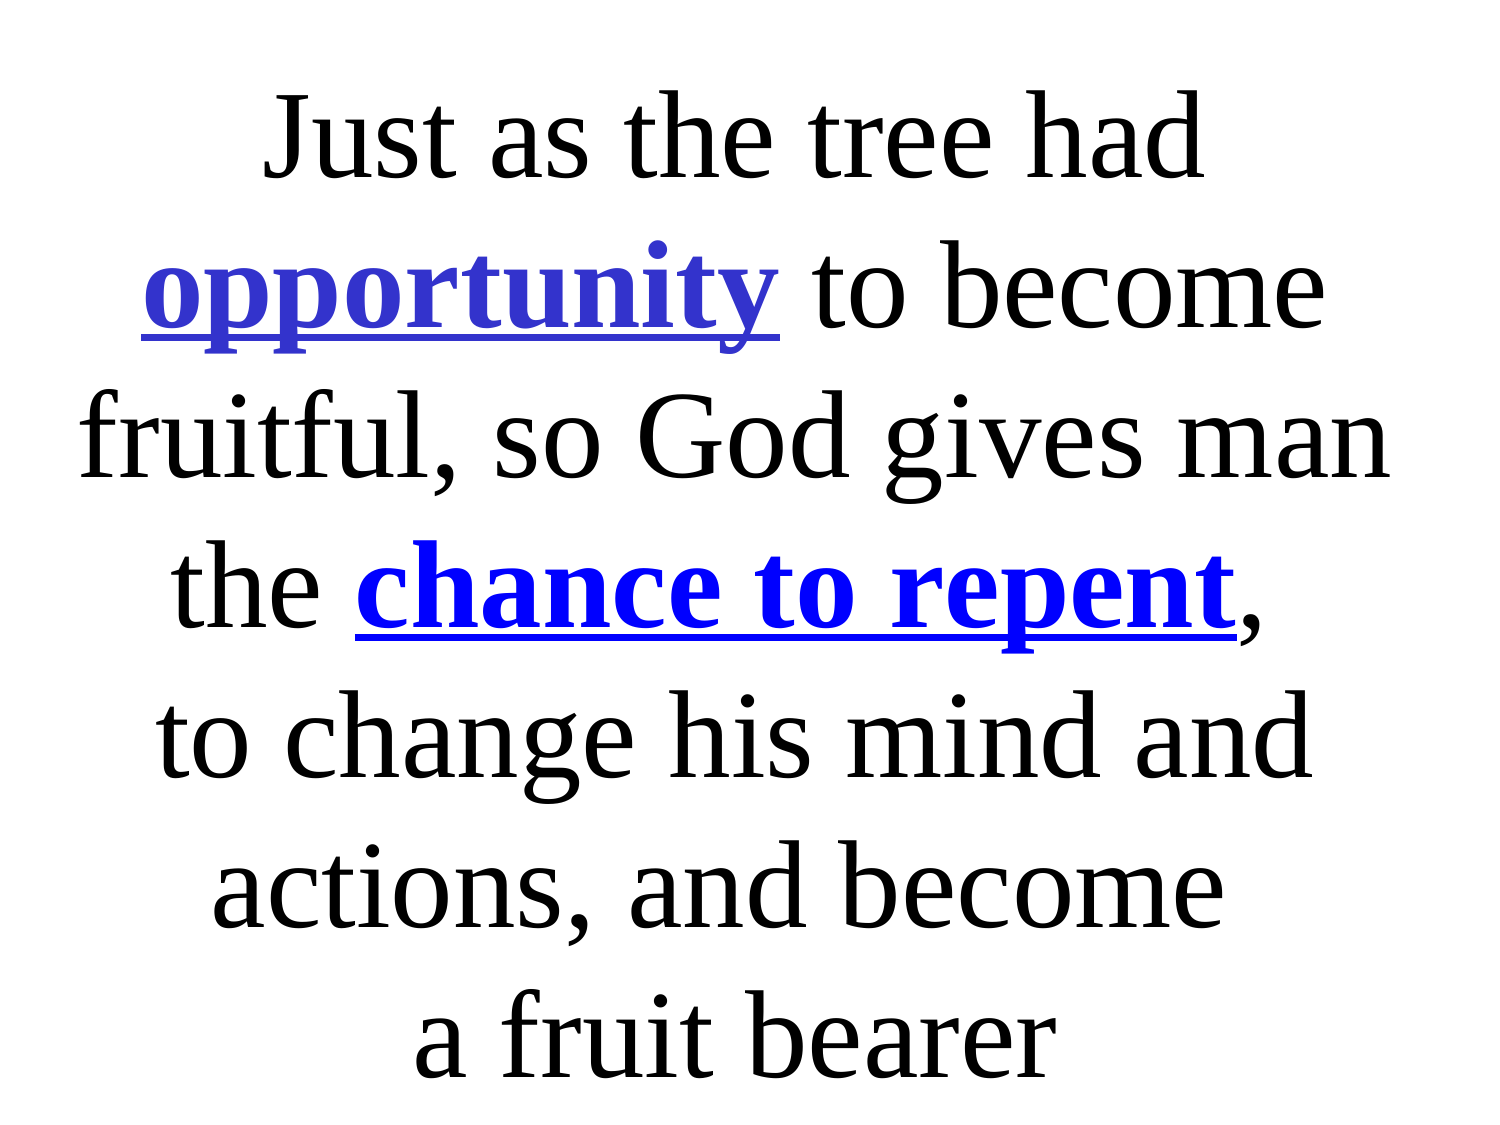

Just as the tree had opportunity to become fruitful, so God gives man the chance to repent,
to change his mind and actions, and become
a fruit bearer